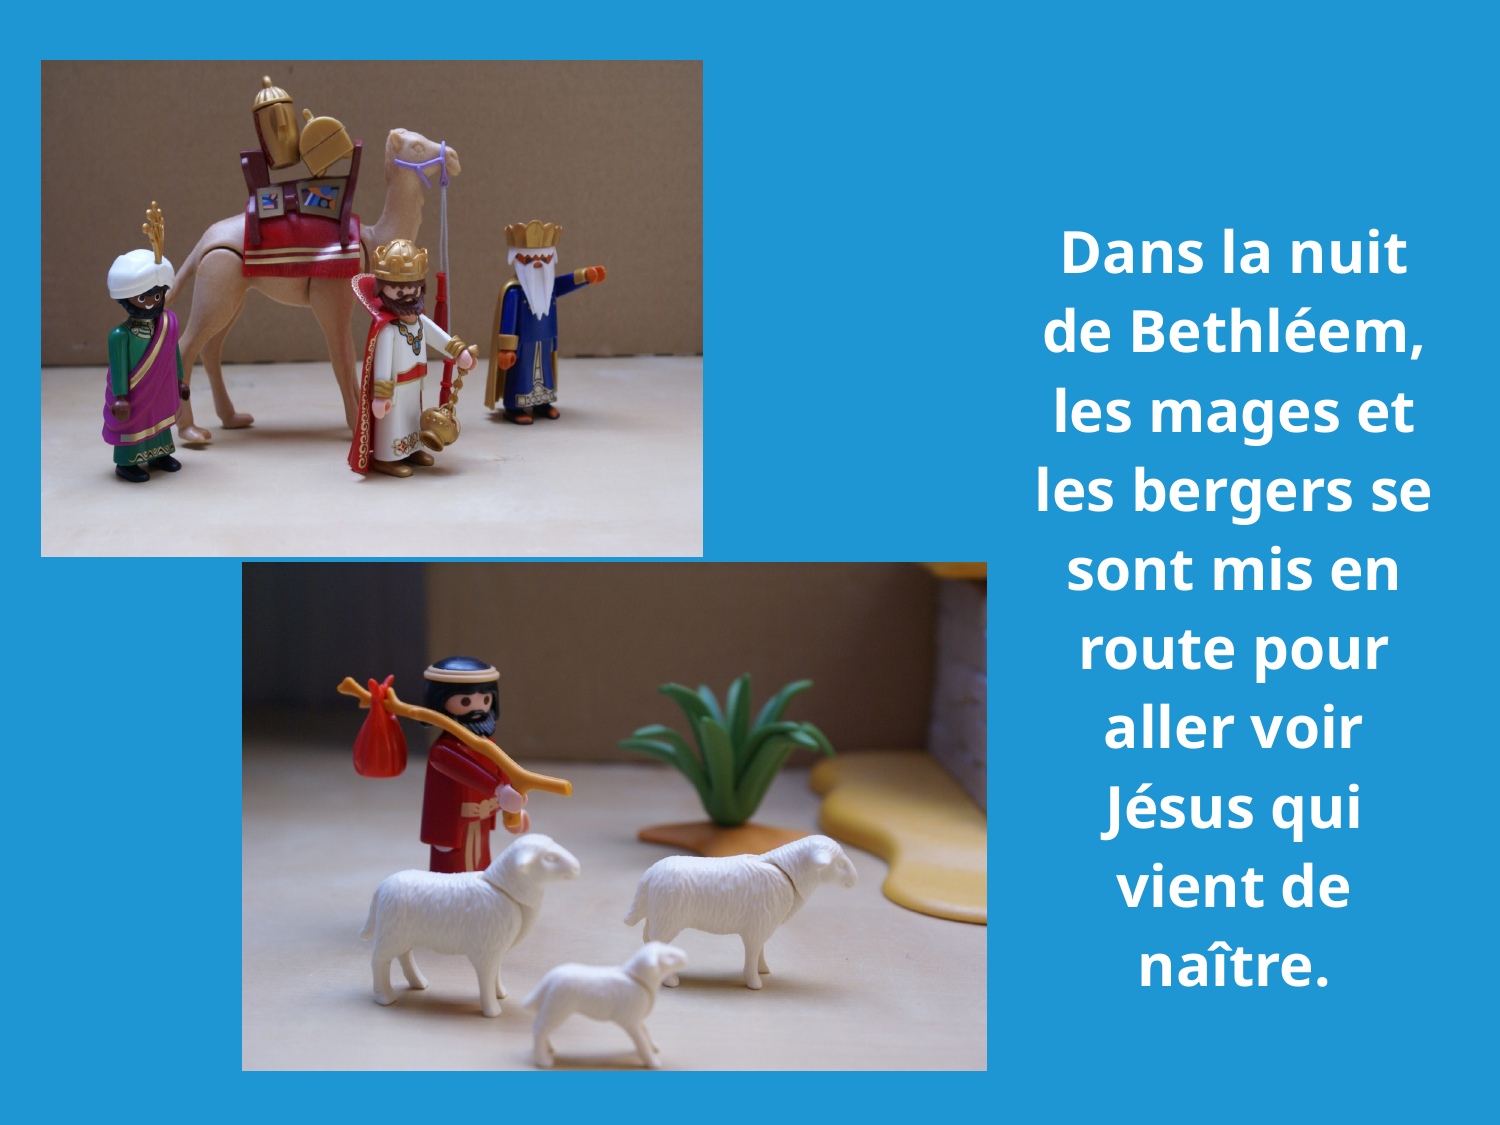

Dans la nuit de Bethléem, les mages et les bergers se sont mis en route pour aller voir Jésus qui vient de naître.